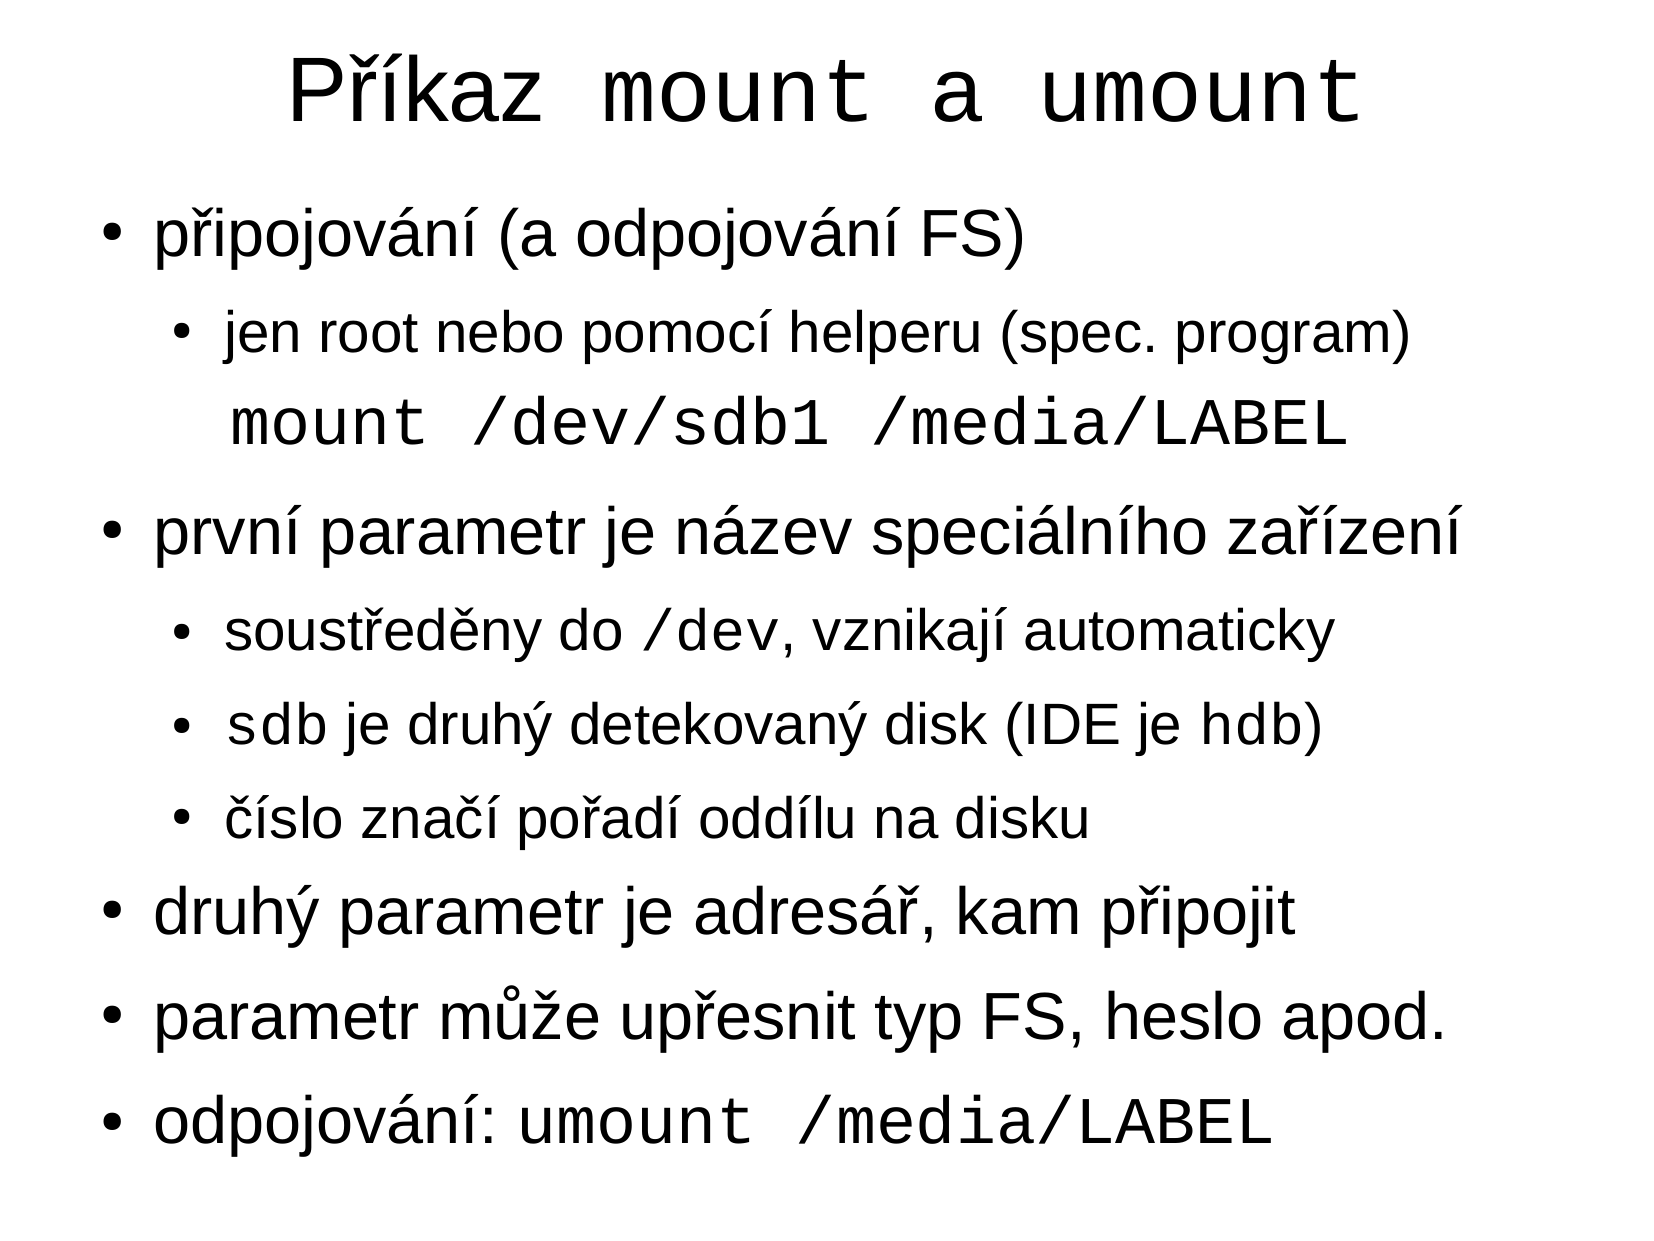

# Příkaz mount a umount
připojování (a odpojování FS)
jen root nebo pomocí helperu (spec. program)
 		mount /dev/sdb1 /media/LABEL
první parametr je název speciálního zařízení
soustředěny do /dev, vznikají automaticky
sdb je druhý detekovaný disk (IDE je hdb)
číslo značí pořadí oddílu na disku
druhý parametr je adresář, kam připojit
parametr může upřesnit typ FS, heslo apod.
odpojování: umount /media/LABEL